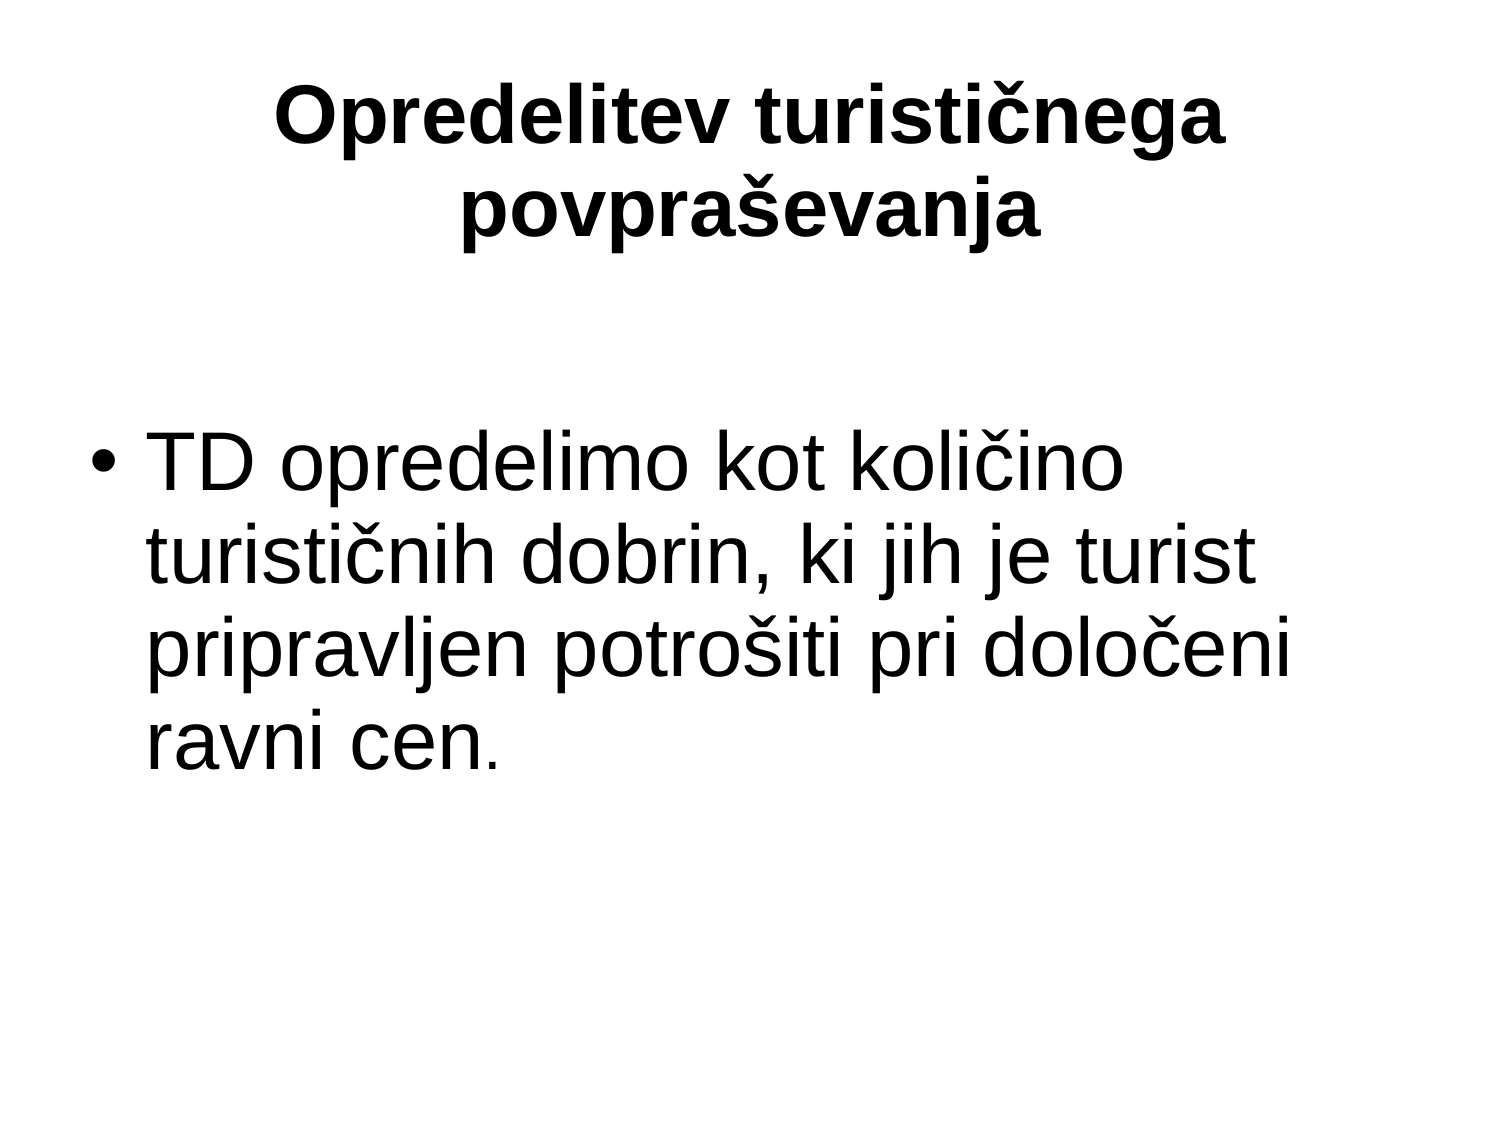

# Opredelitev turističnega povpraševanja
TD opredelimo kot količino turističnih dobrin, ki jih je turist pripravljen potrošiti pri določeni ravni cen.